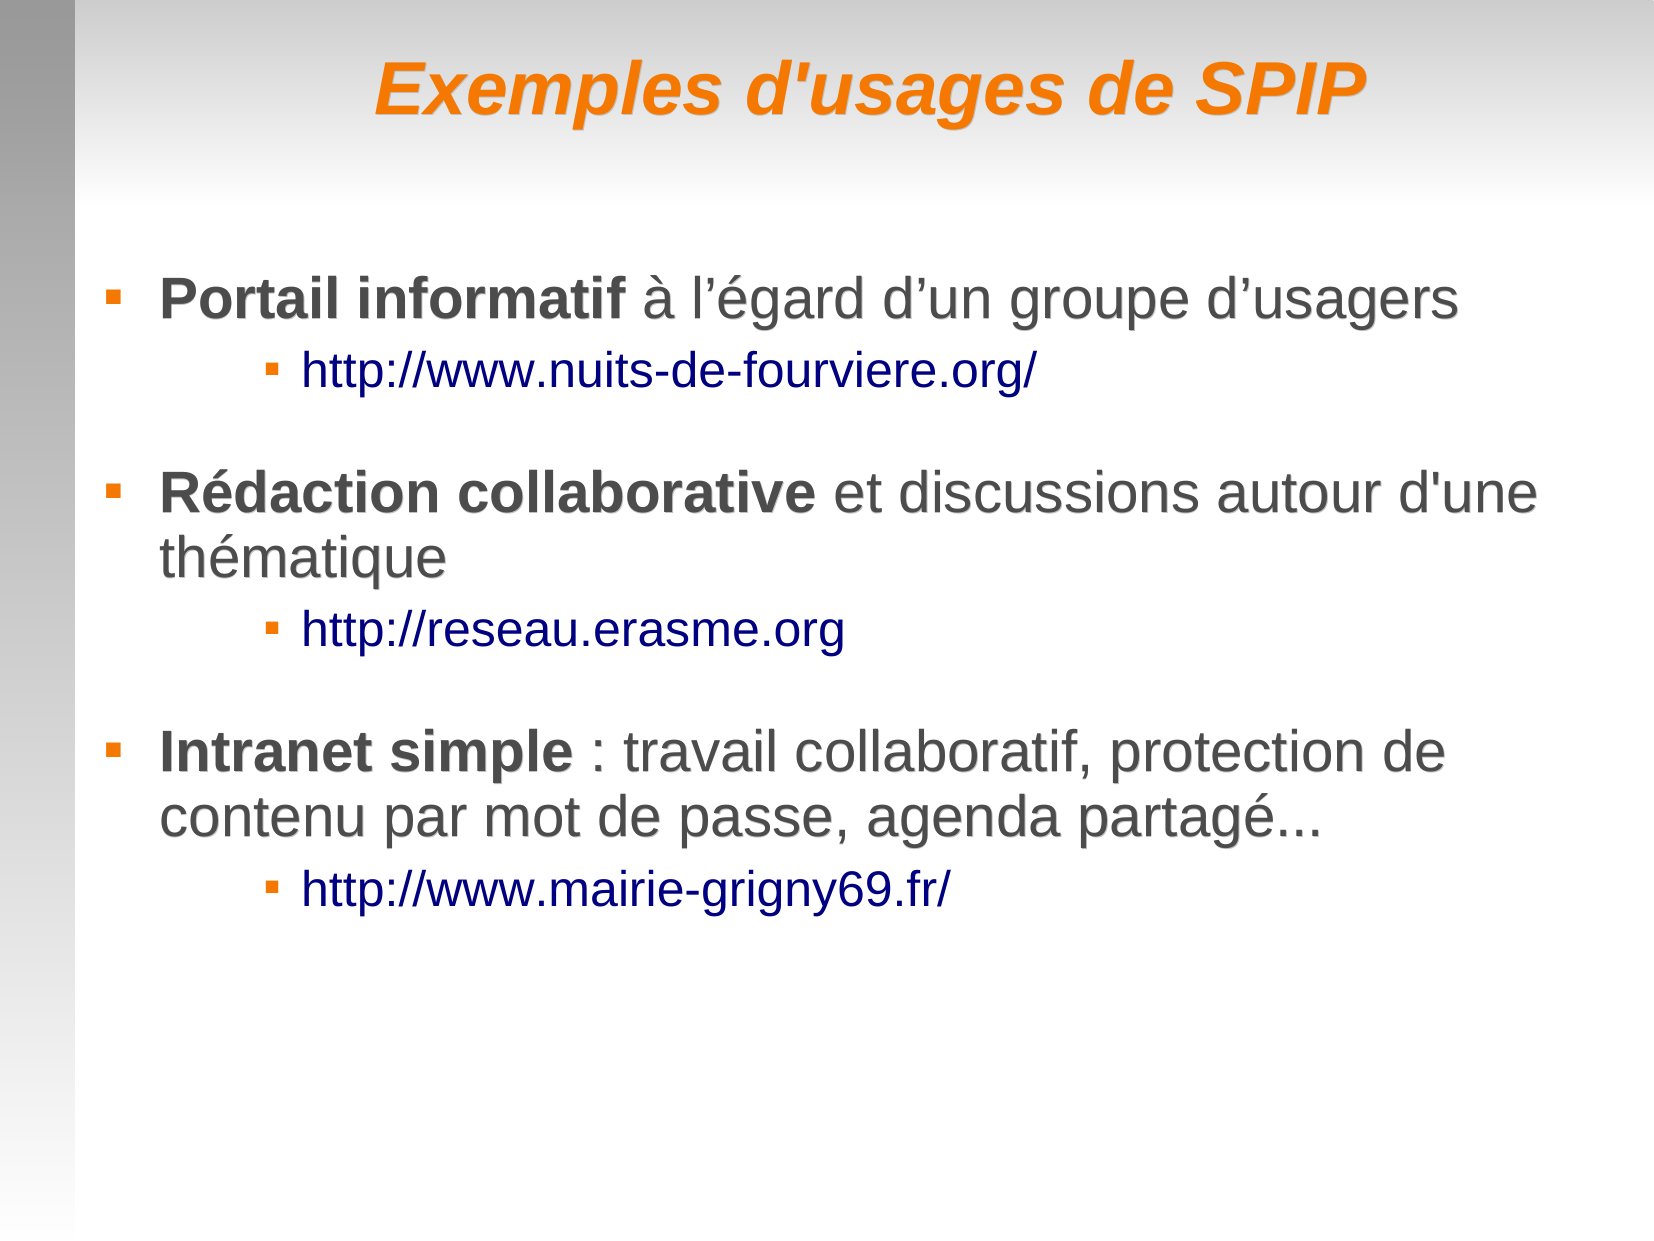

# Exemples d'usages de SPIP
Portail informatif à l’égard d’un groupe d’usagers
http://www.nuits-de-fourviere.org/
Rédaction collaborative et discussions autour d'une thématique
http://reseau.erasme.org
Intranet simple : travail collaboratif, protection de contenu par mot de passe, agenda partagé...
http://www.mairie-grigny69.fr/